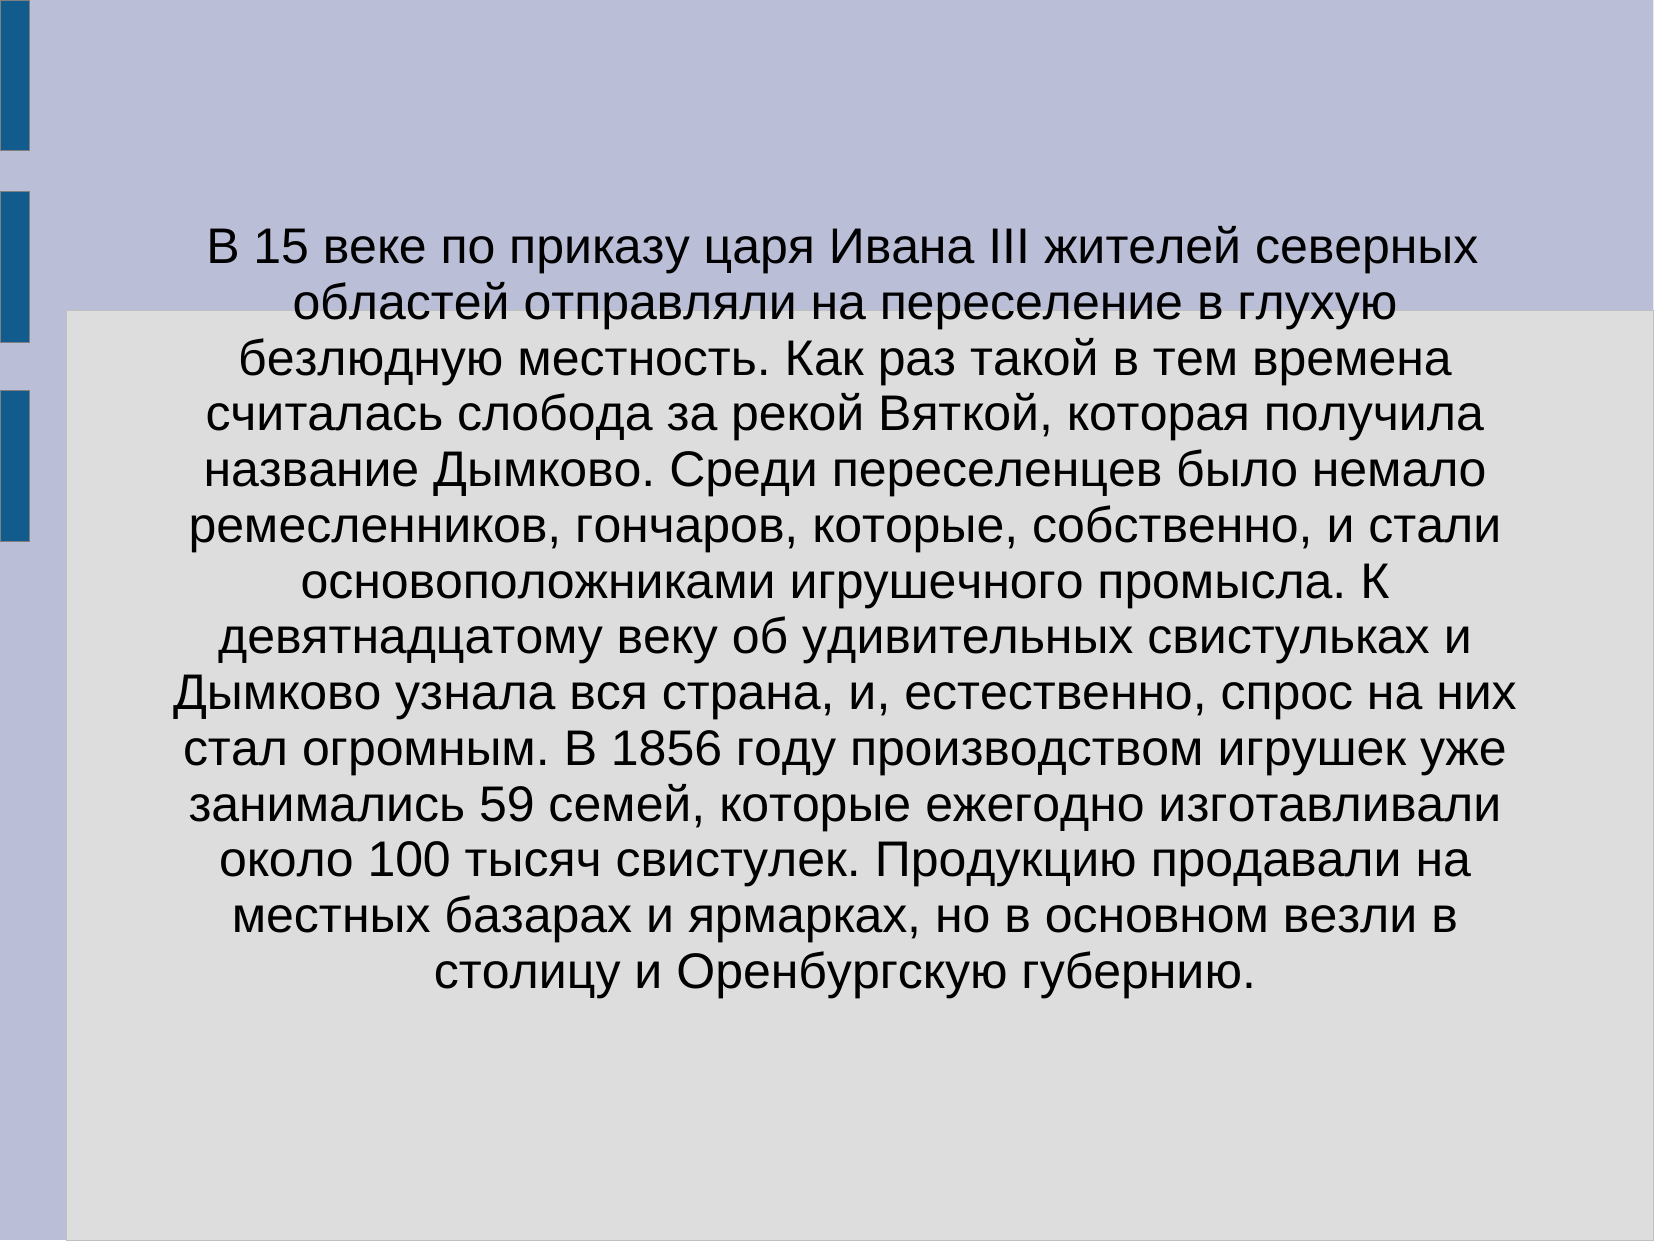

# В 15 веке по приказу царя Ивана III жителей северных областей отправляли на переселение в глухую безлюдную местность. Как раз такой в тем времена считалась слобода за рекой Вяткой, которая получила название Дымково. Среди переселенцев было немало ремесленников, гончаров, которые, собственно, и стали основоположниками игрушечного промысла. К девятнадцатому веку об удивительных свистульках и Дымково узнала вся страна, и, естественно, спрос на них стал огромным. В 1856 году производством игрушек уже занимались 59 семей, которые ежегодно изготавливали около 100 тысяч свистулек. Продукцию продавали на местных базарах и ярмарках, но в основном везли в столицу и Оренбургскую губернию.